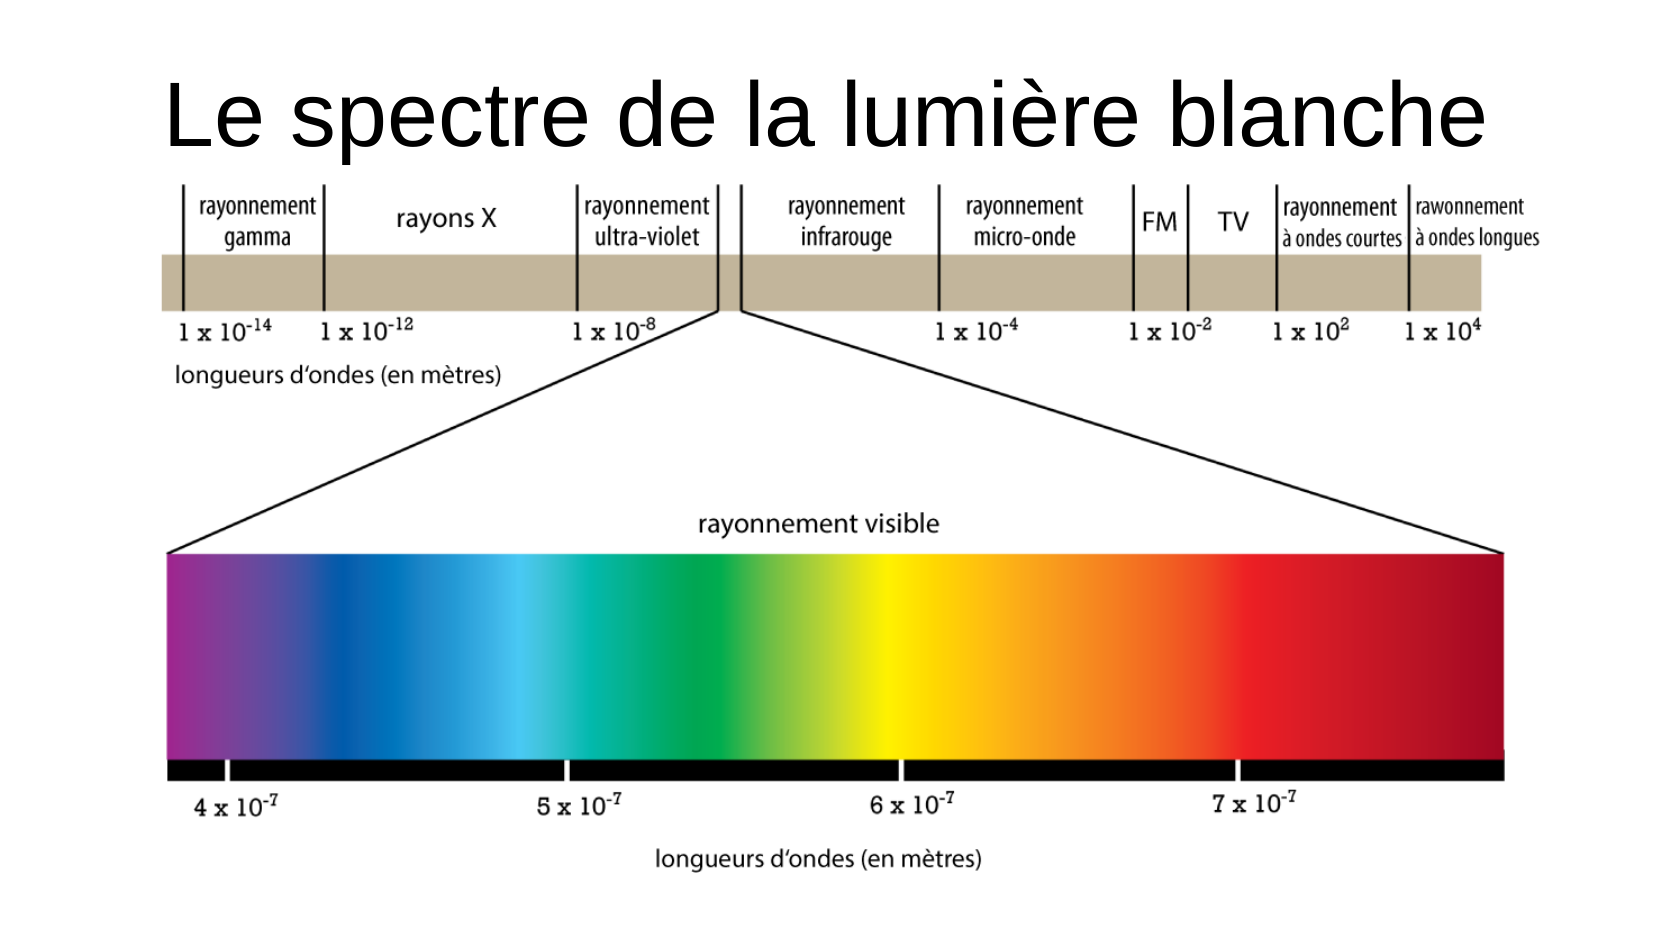

# Le spectre de la lumière blanche